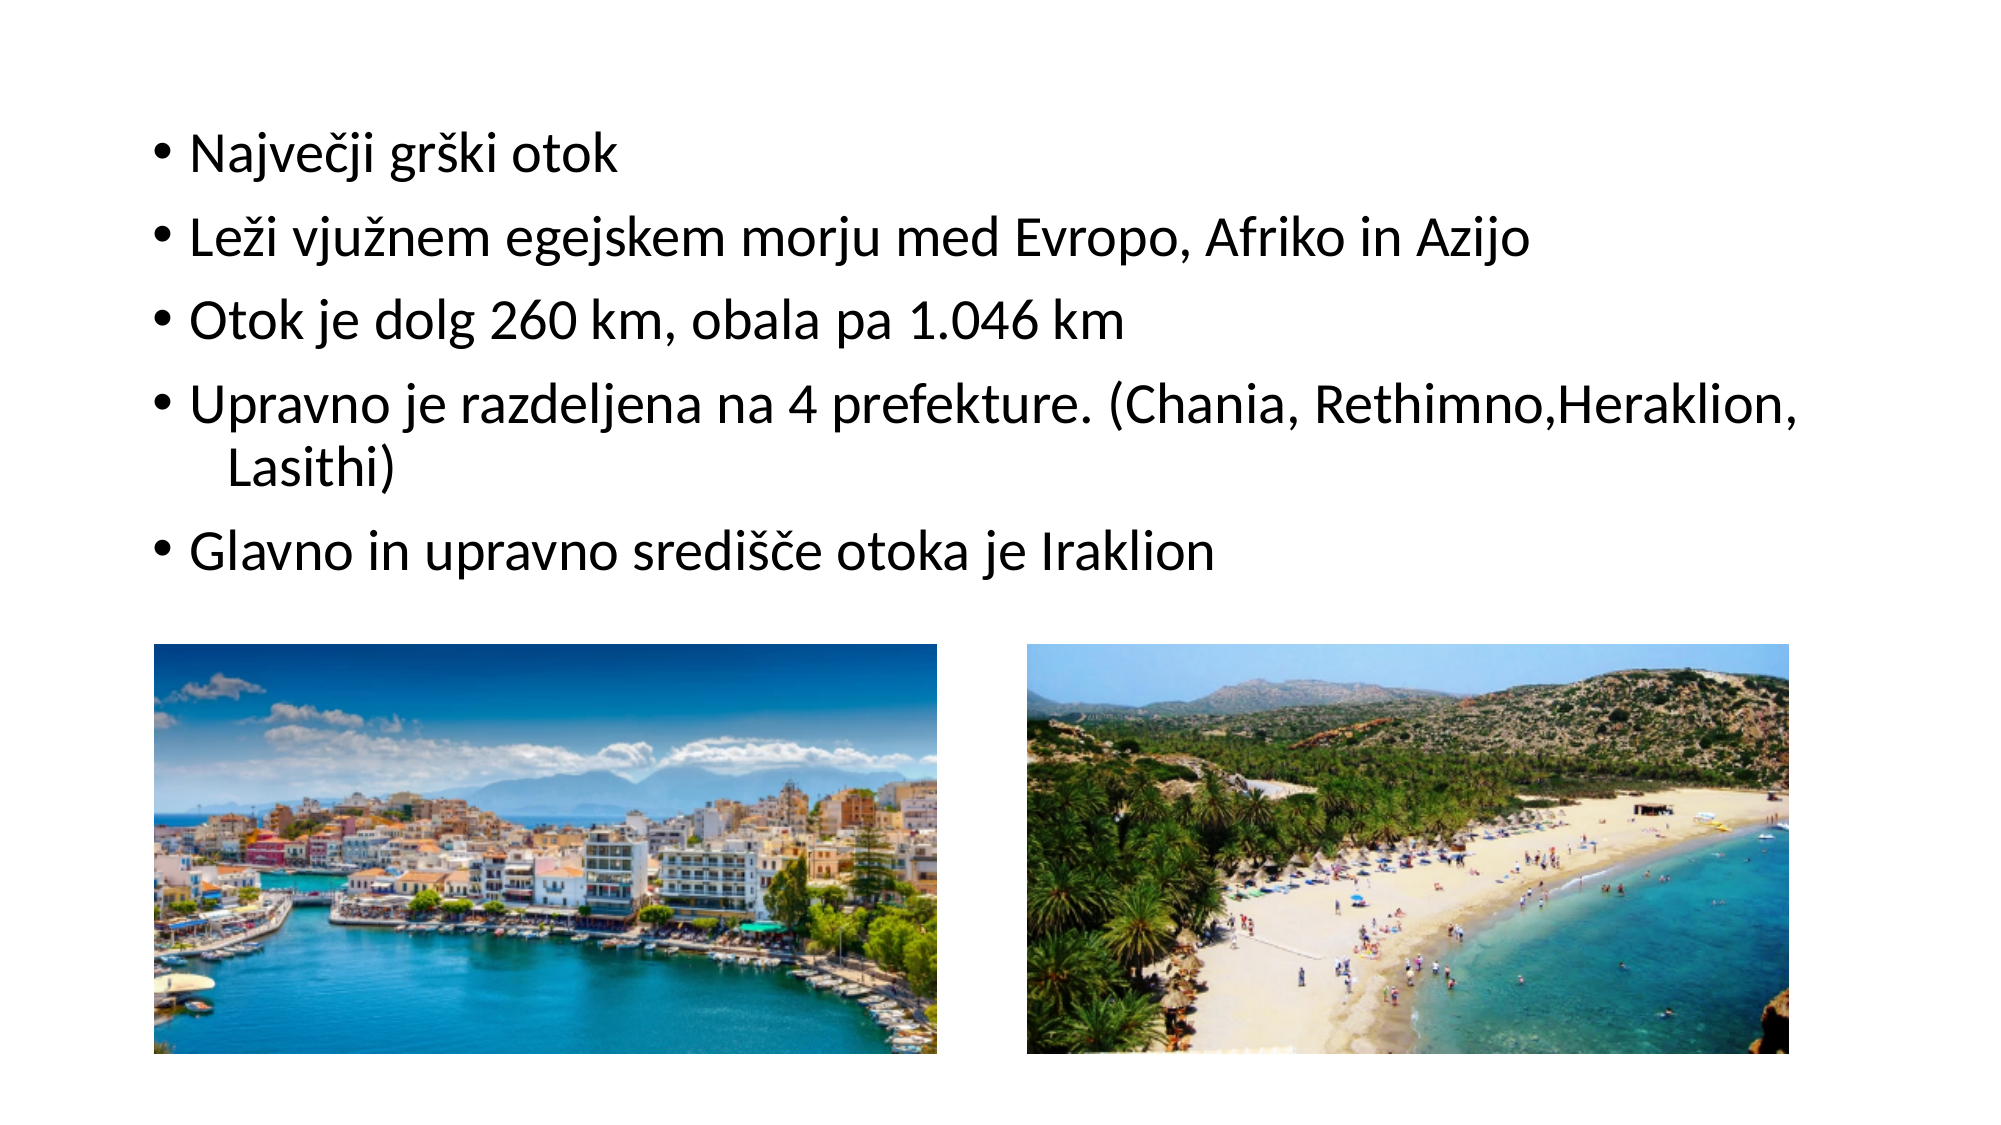

# Največji grški otok
Leži vjužnem egejskem morju med Evropo, Afriko in Azijo
Otok je dolg 260 km, obala pa 1.046 km
Upravno je razdeljena na 4 prefekture. (Chania, Rethimno,Heraklion, Lasithi)
Glavno in upravno središče otoka je Iraklion